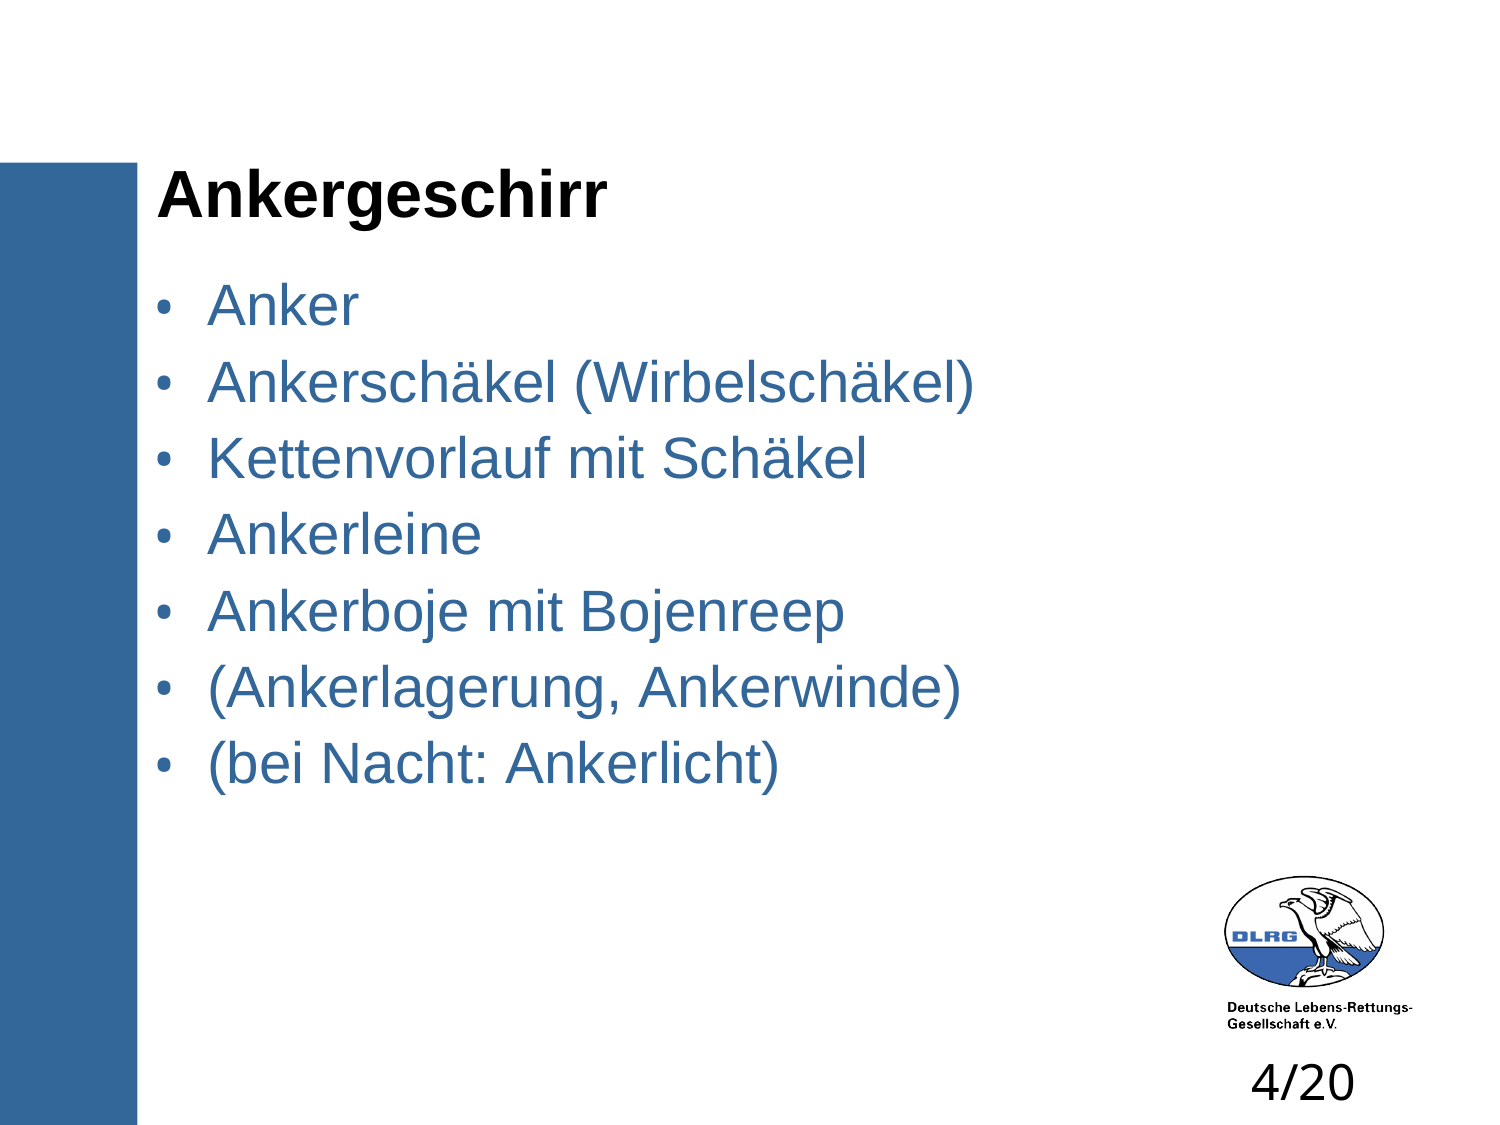

# Ankergeschirr
Anker
Ankerschäkel (Wirbelschäkel)
Kettenvorlauf mit Schäkel
Ankerleine
Ankerboje mit Bojenreep
(Ankerlagerung, Ankerwinde)
(bei Nacht: Ankerlicht)